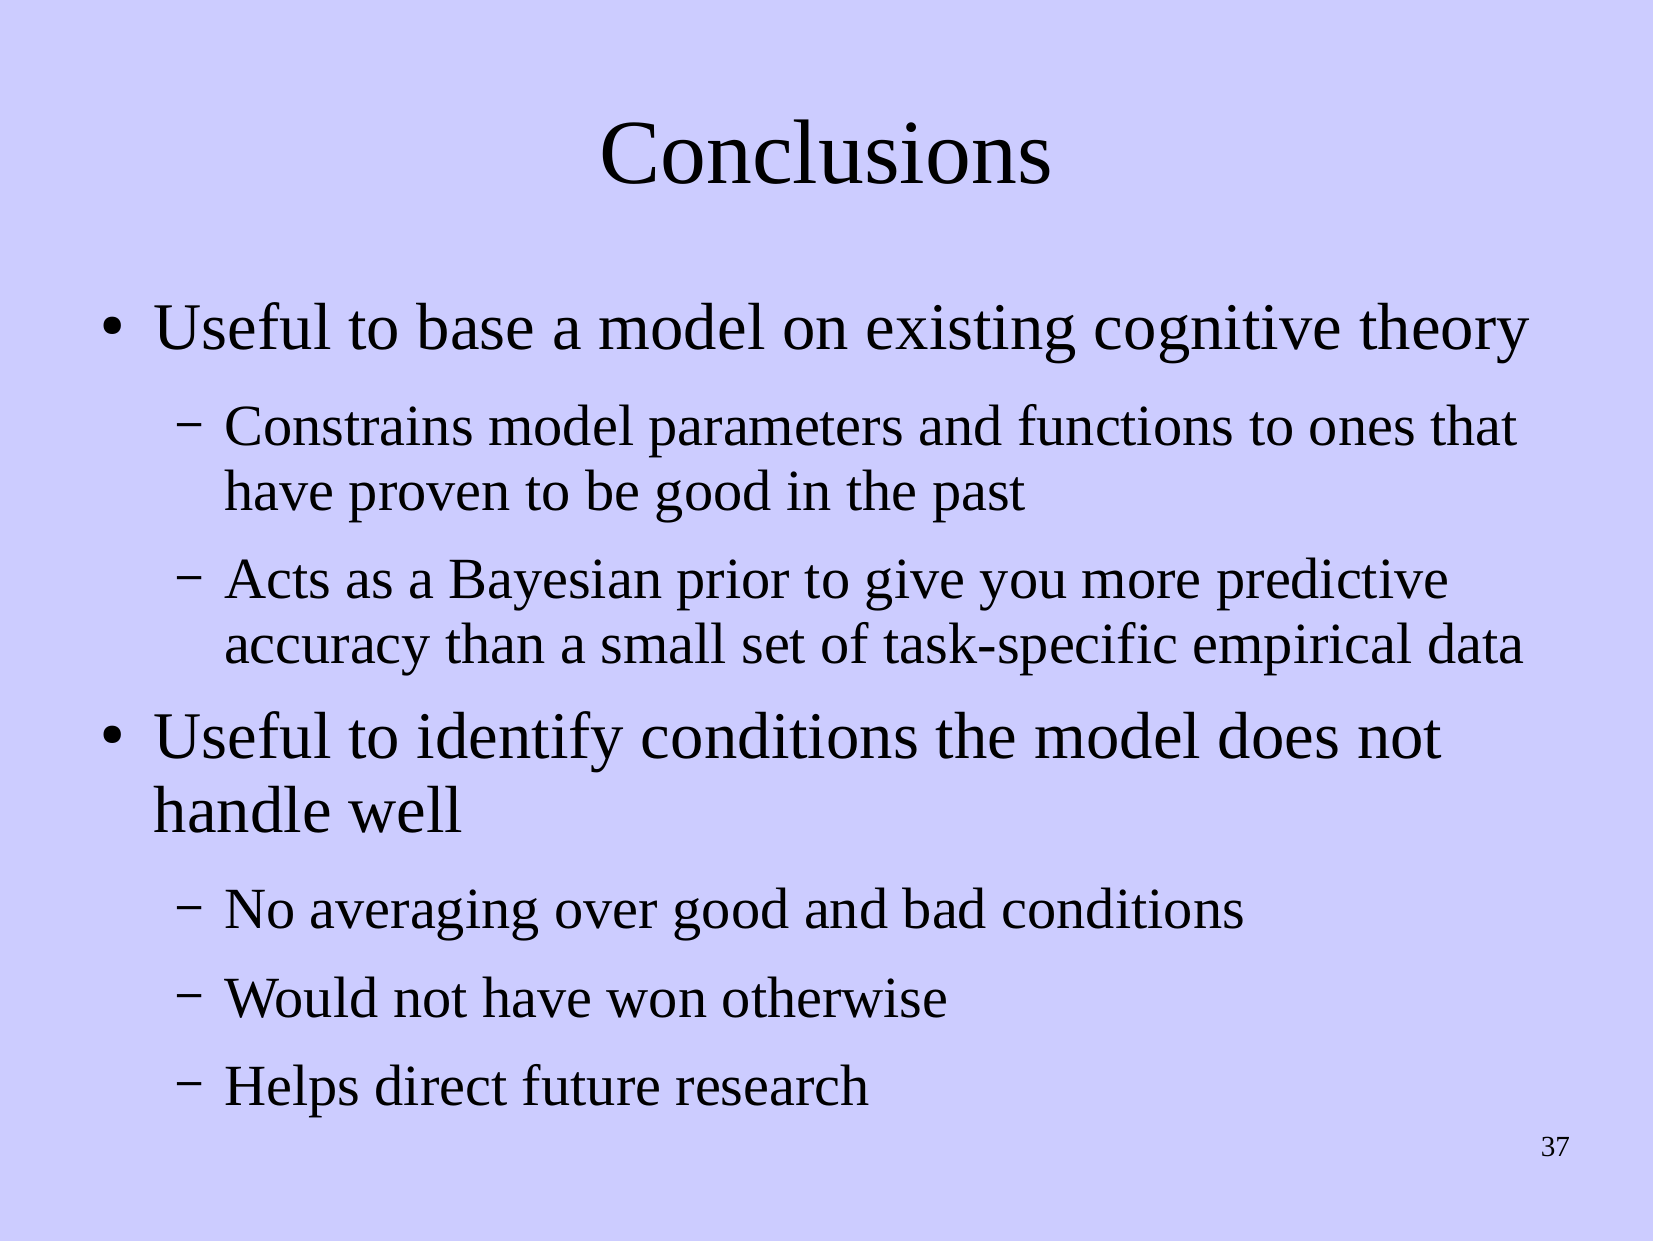

# Conclusions
Useful to base a model on existing cognitive theory
Constrains model parameters and functions to ones that have proven to be good in the past
Acts as a Bayesian prior to give you more predictive accuracy than a small set of task-specific empirical data
Useful to identify conditions the model does not handle well
No averaging over good and bad conditions
Would not have won otherwise
Helps direct future research
37